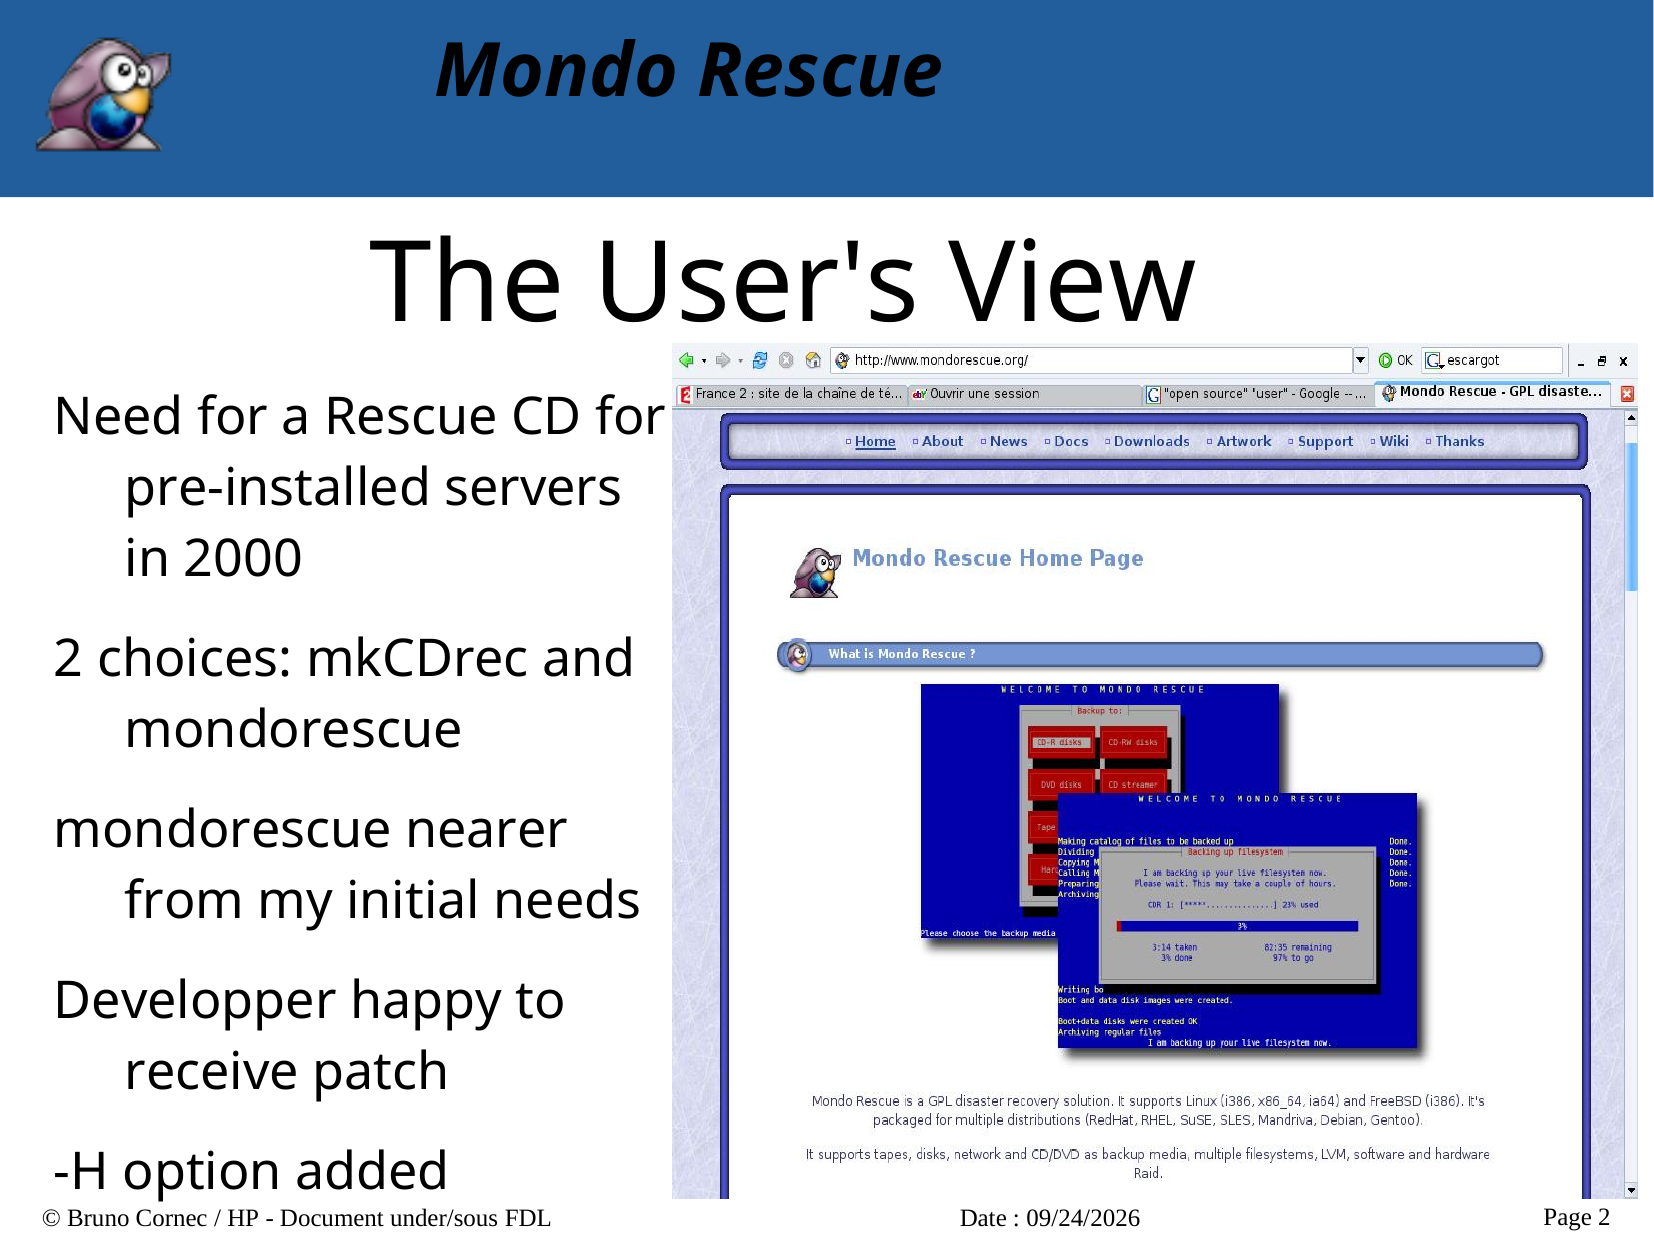

The User's View
# Need for a Rescue CD for pre-installed servers in 2000
2 choices: mkCDrec and mondorescue
mondorescue nearer from my initial needs
Developper happy to receive patch
-H option added